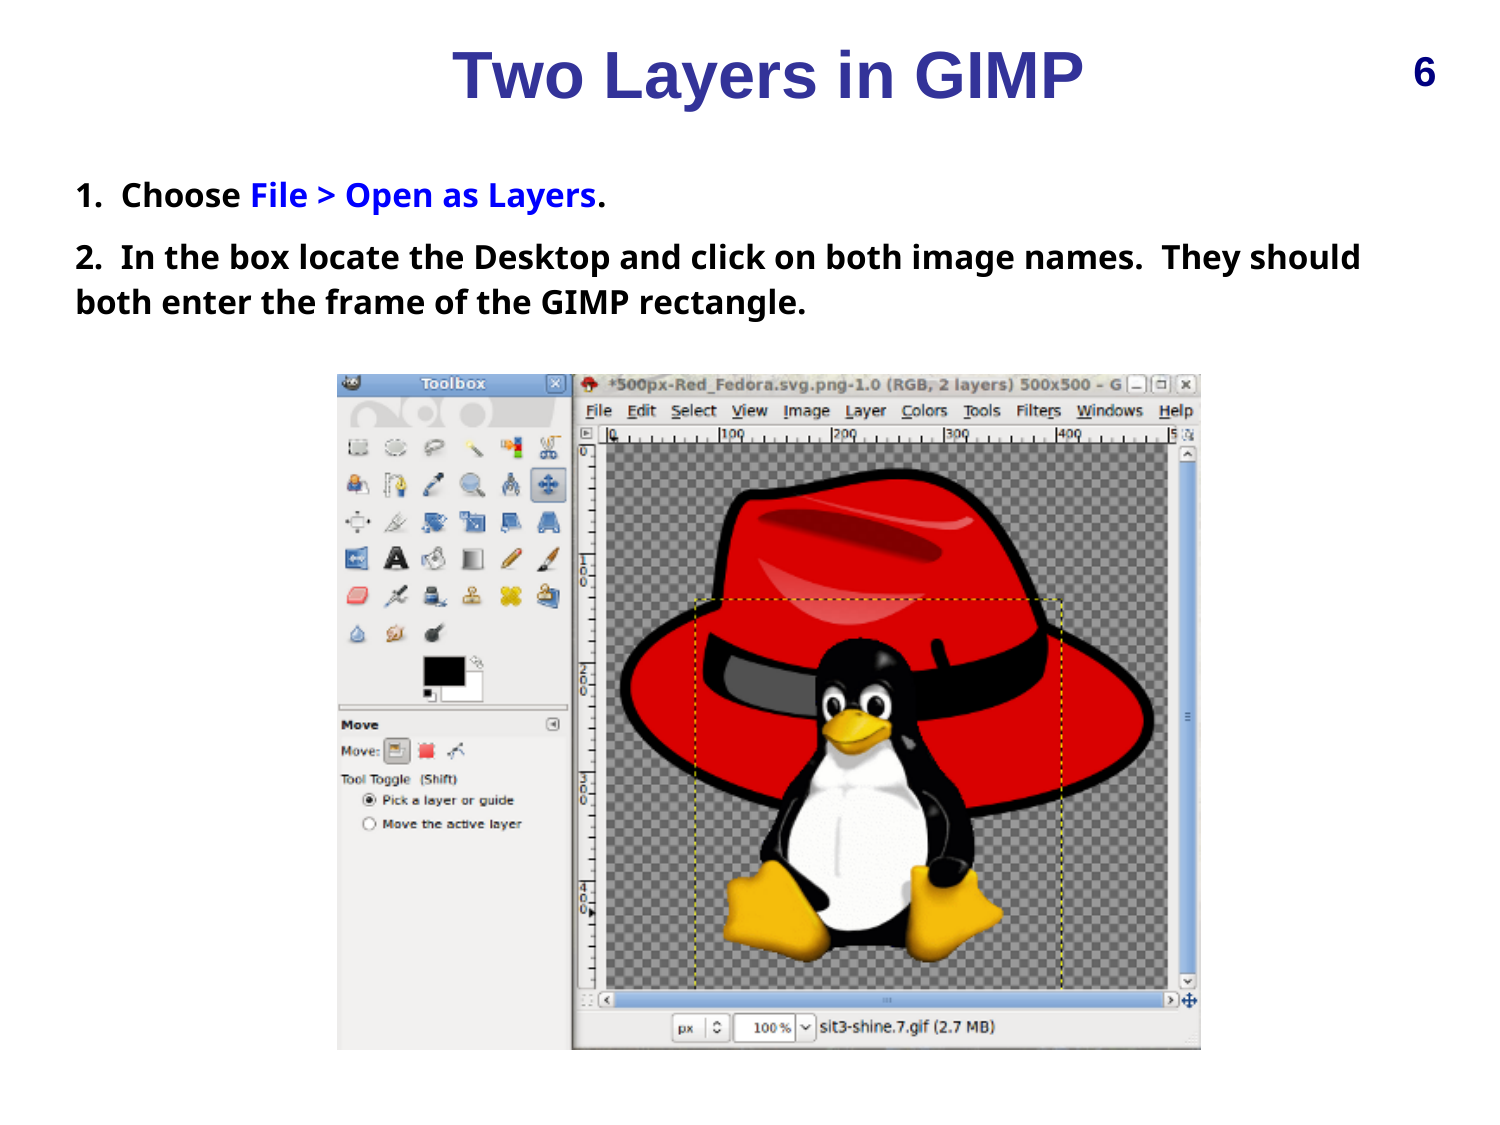

6
# Two Layers in GIMP
1. Choose File > Open as Layers.
2. In the box locate the Desktop and click on both image names. They should both enter the frame of the GIMP rectangle.